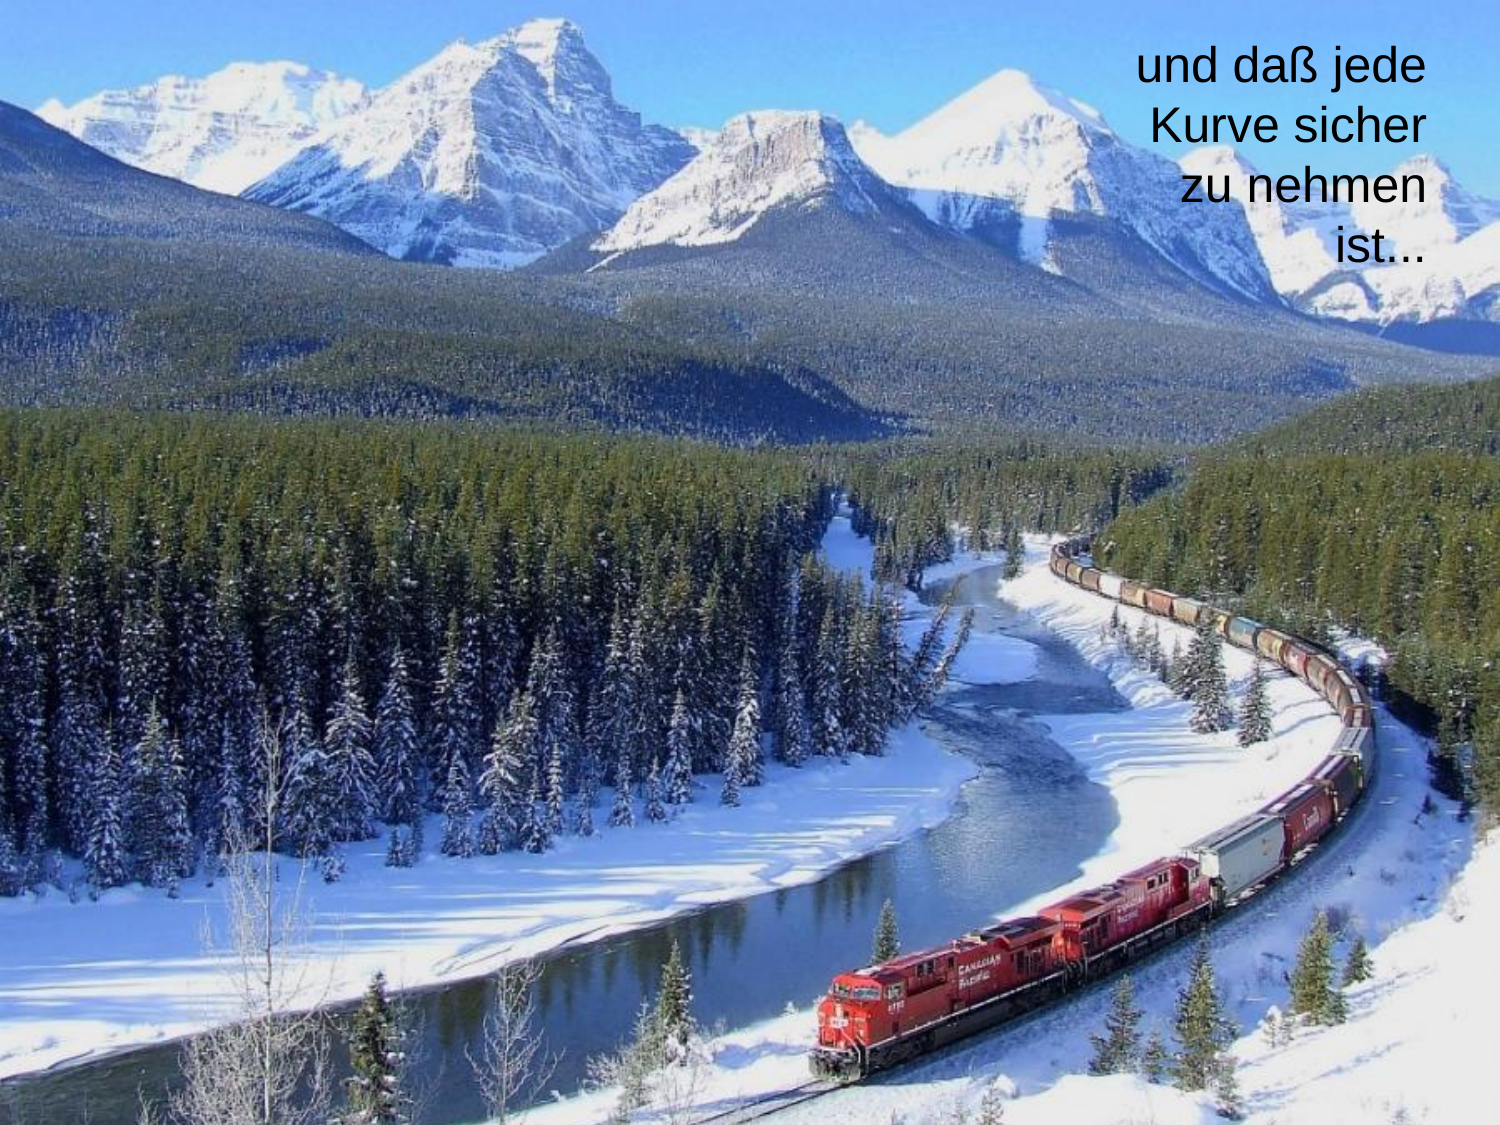

und daß jede Kurve sicher zu nehmen ist...
#